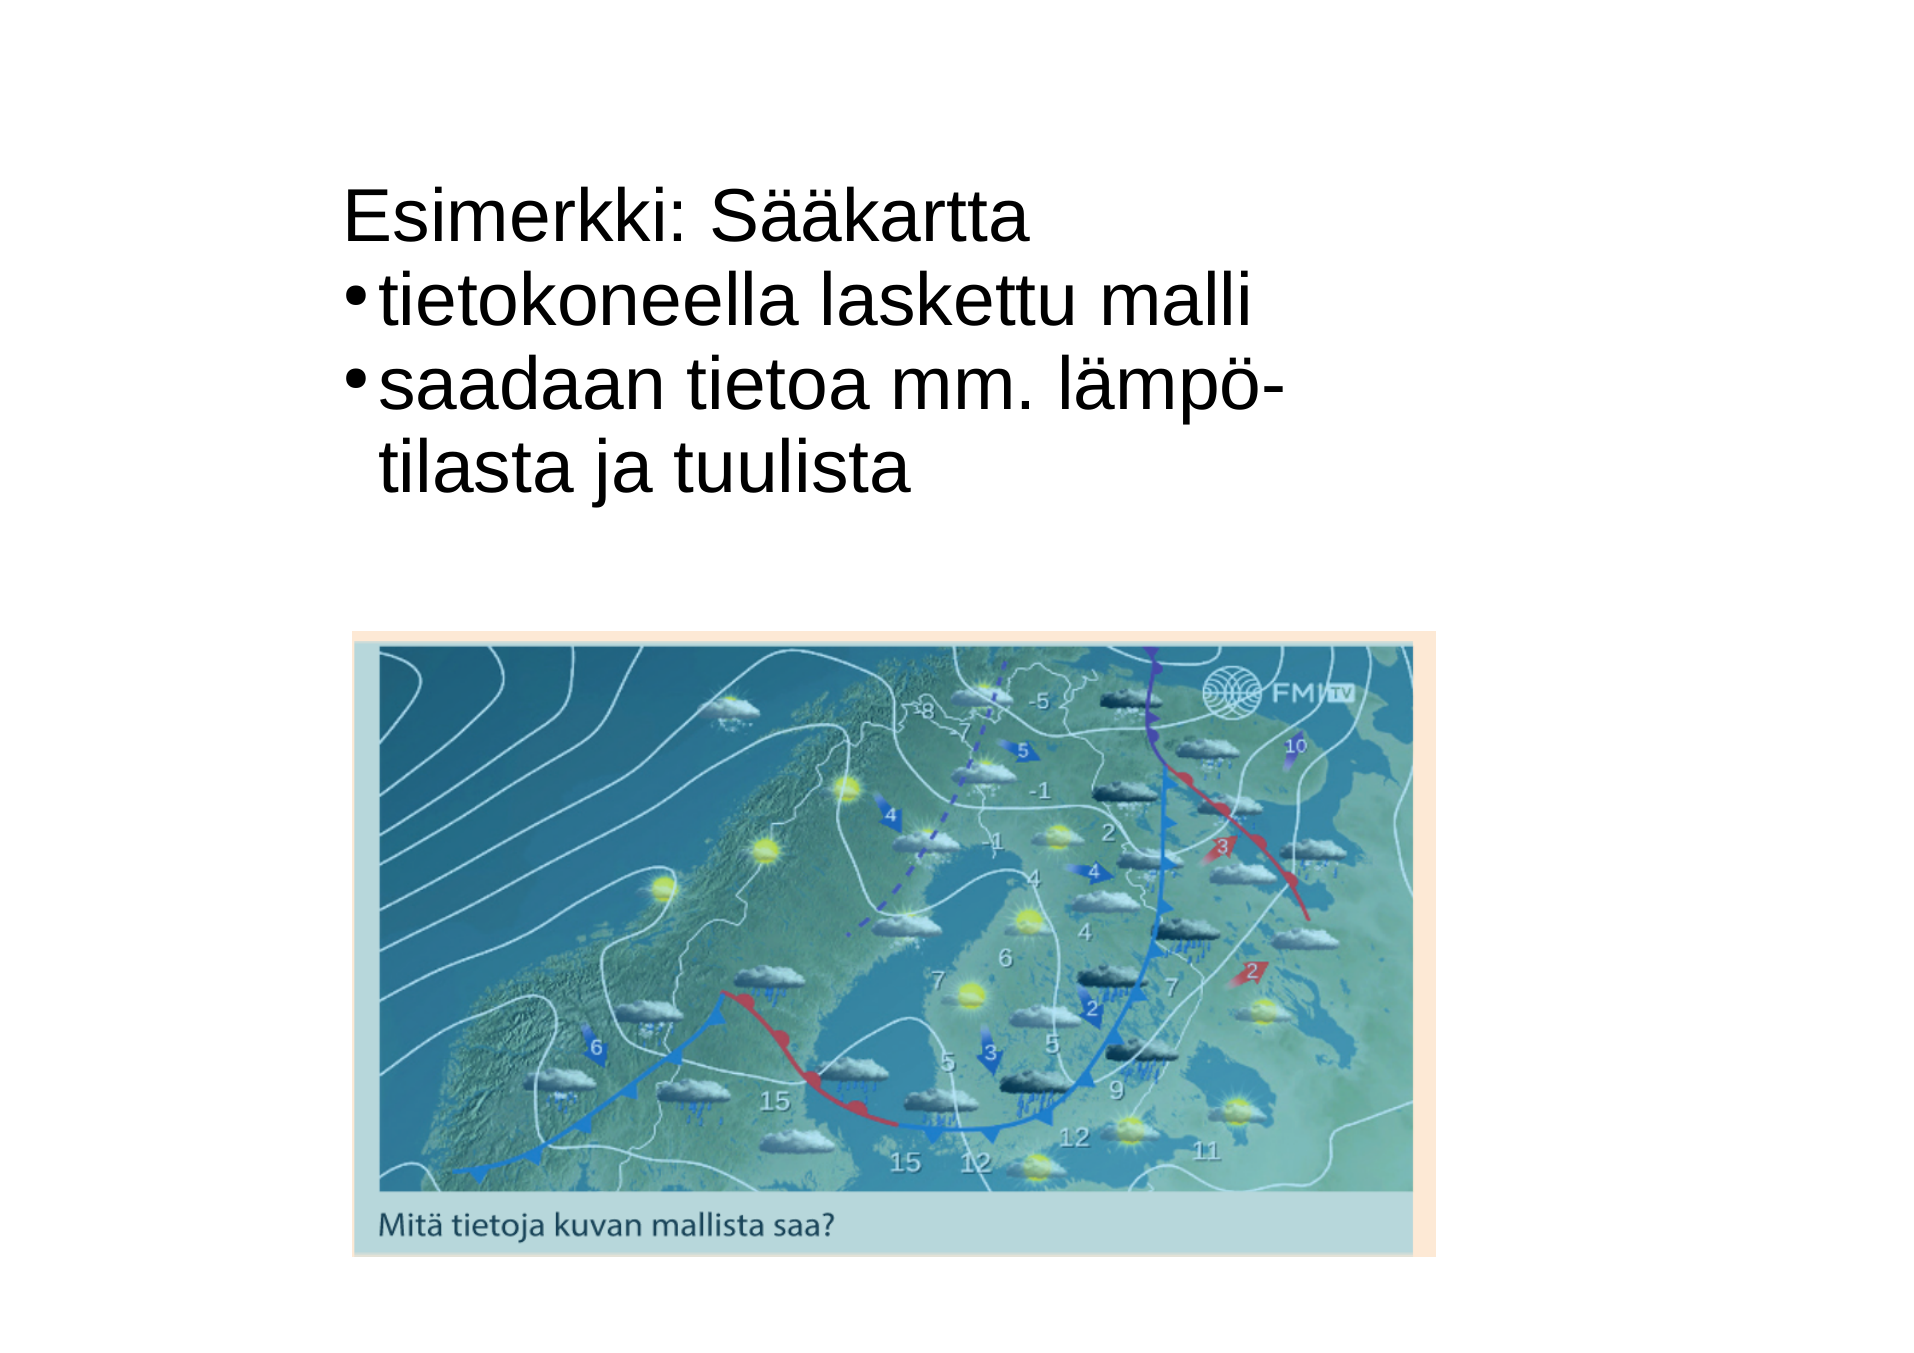

Esimerkki: Sääkartta
tietokoneella laskettu malli
saadaan tietoa mm. lämpö-
tilasta ja tuulista